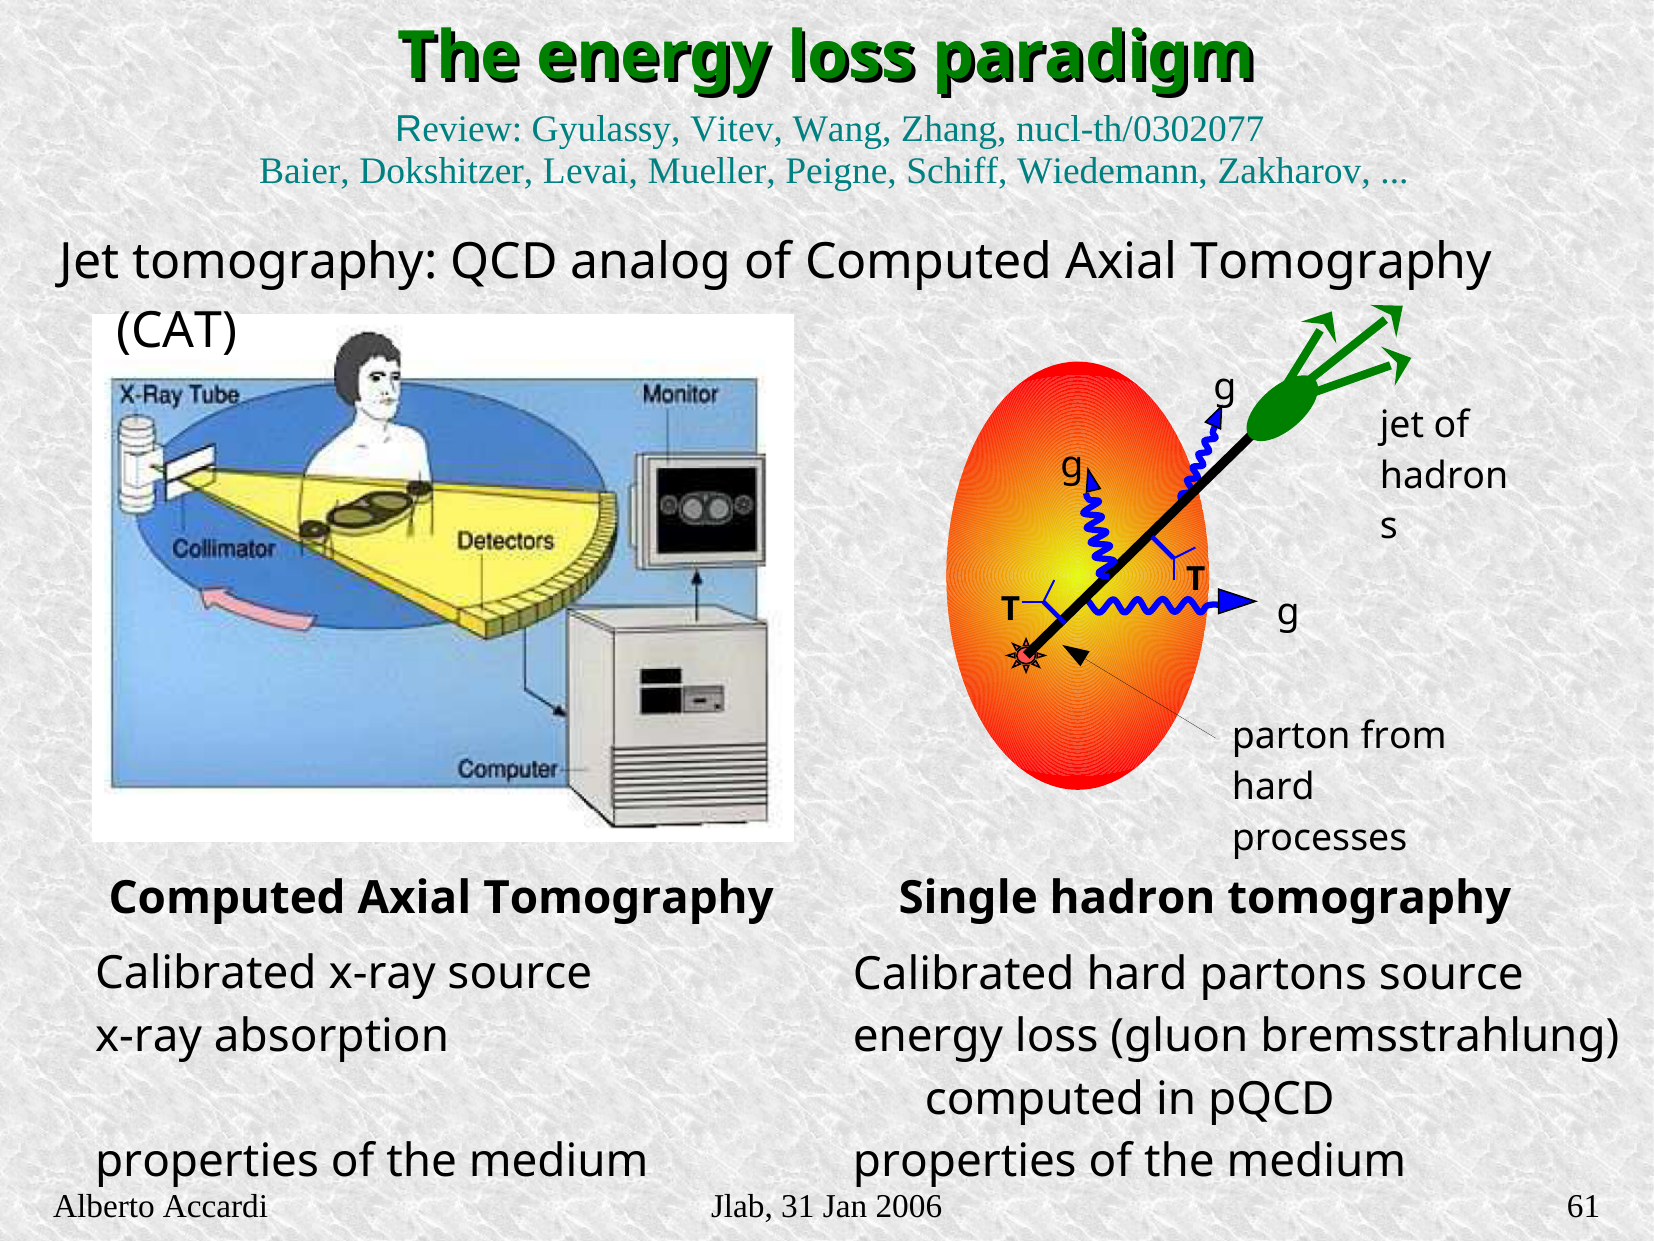

The energy loss paradigm
Review: Gyulassy, Vitev, Wang, Zhang, nucl-th/0302077
Baier, Dokshitzer, Levai, Mueller, Peigne, Schiff, Wiedemann, Zakharov, ...
Jet tomography: QCD analog of Computed Axial Tomography (CAT)
g
jet of hadrons
g
T
g
T
parton from hard processes
Computed Axial Tomography
Single hadron tomography
Calibrated x-ray source
x-ray absorption
properties of the medium
Calibrated hard partons source
energy loss (gluon bremsstrahlung)
computed in pQCD
properties of the medium
Alberto Accardi
Padova U.
61